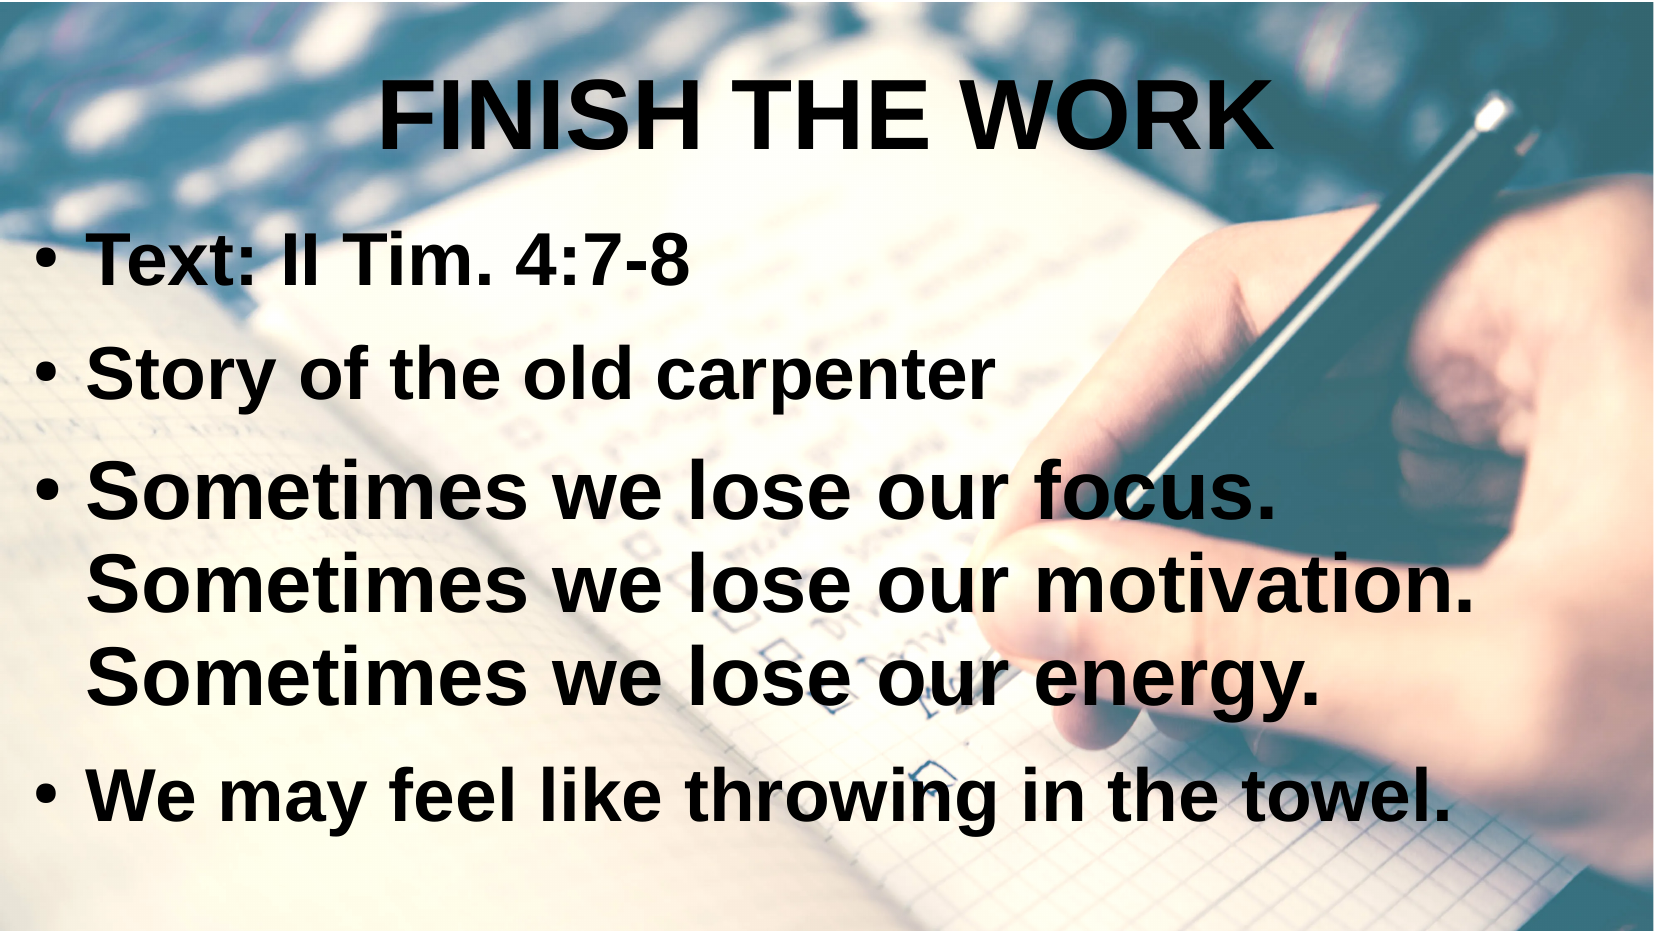

# FINISH THE WORK
Text: II Tim. 4:7-8
Story of the old carpenter
Sometimes we lose our focus. Sometimes we lose our motivation. Sometimes we lose our energy.
We may feel like throwing in the towel.